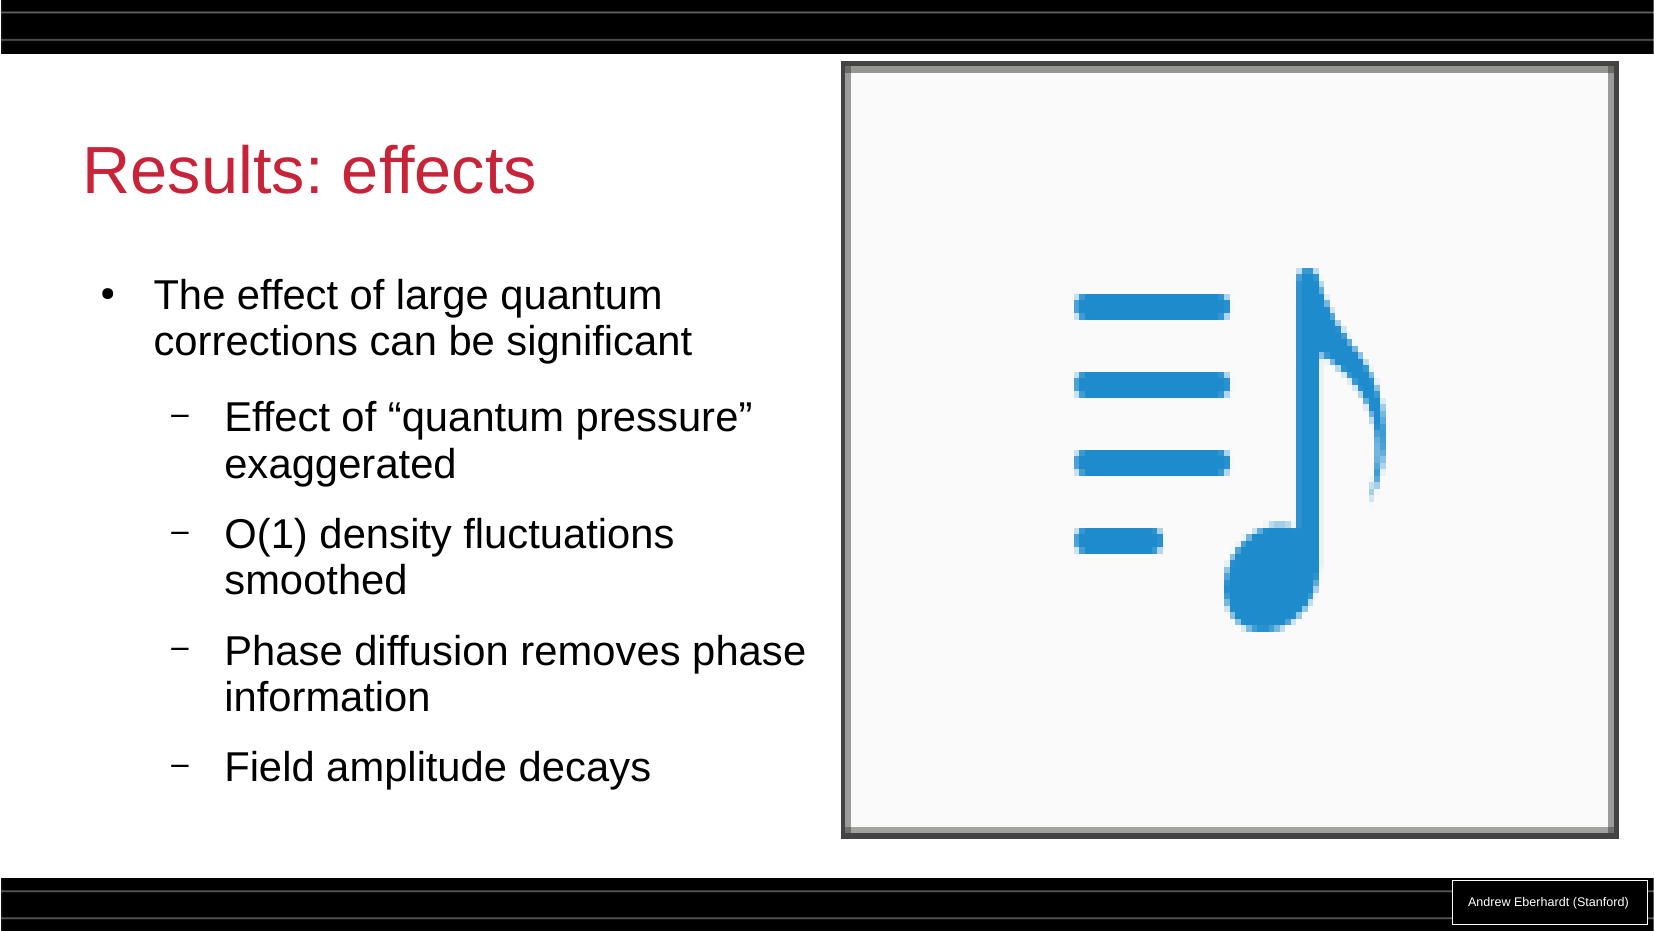

# Results: effects
The effect of large quantum corrections can be significant
Effect of “quantum pressure” exaggerated
O(1) density fluctuations smoothed
Phase diffusion removes phase information
Field amplitude decays
Andrew Eberhardt (Stanford)